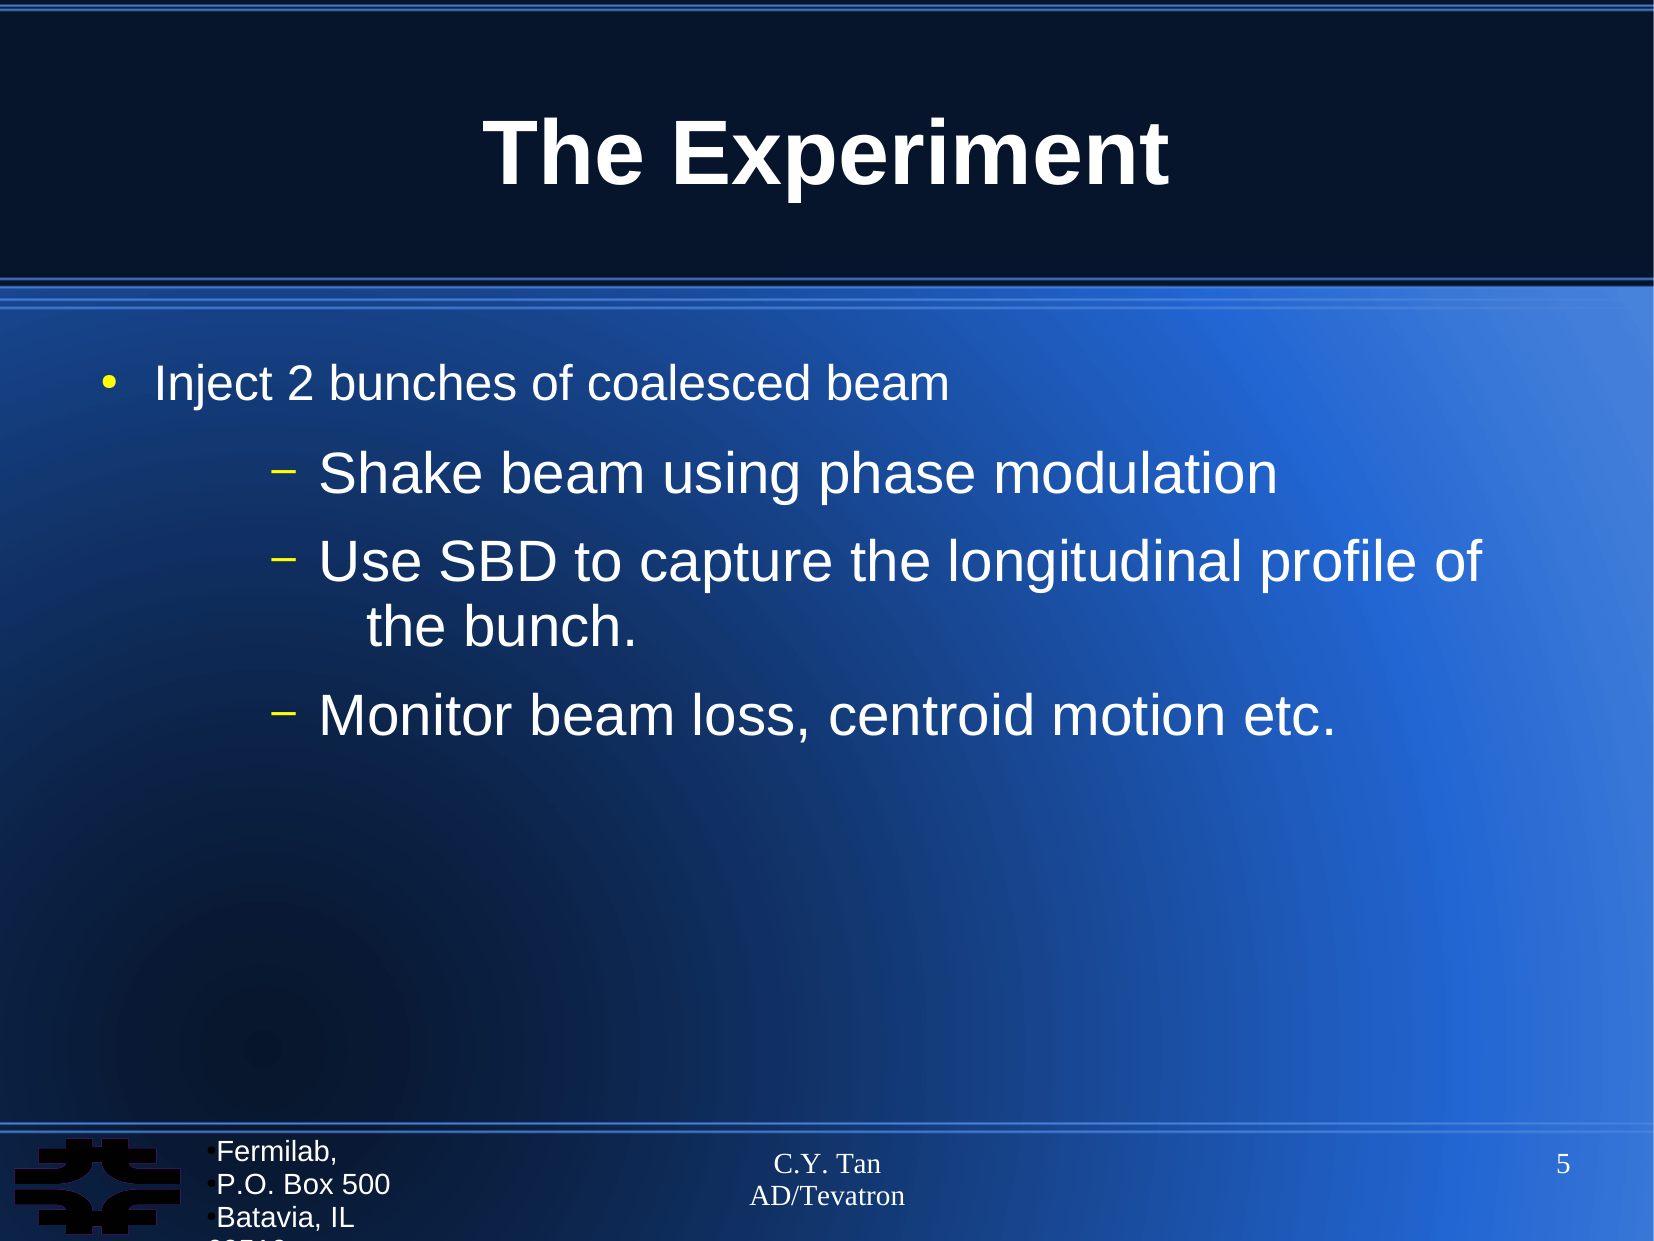

# The Experiment
Inject 2 bunches of coalesced beam
Shake beam using phase modulation
Use SBD to capture the longitudinal profile of the bunch.
Monitor beam loss, centroid motion etc.
5